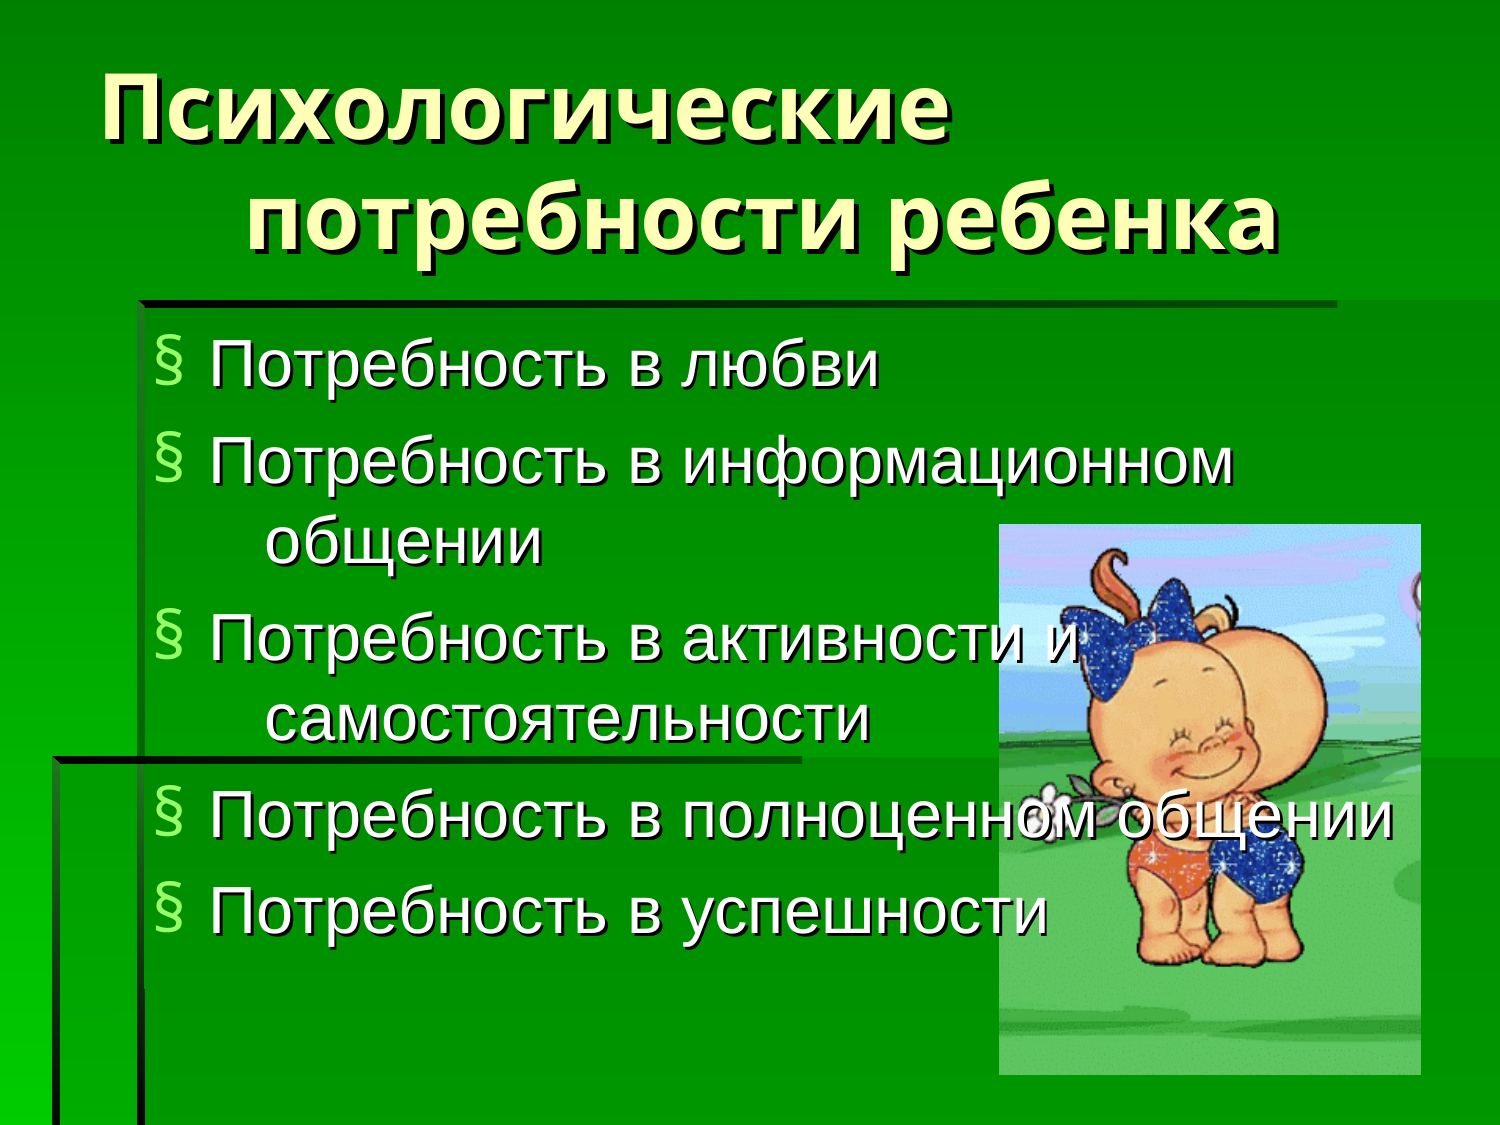

# Психологические потребности ребенка
Потребность в любви
Потребность в информационном общении
Потребность в активности и самостоятельности
Потребность в полноценном общении
Потребность в успешности